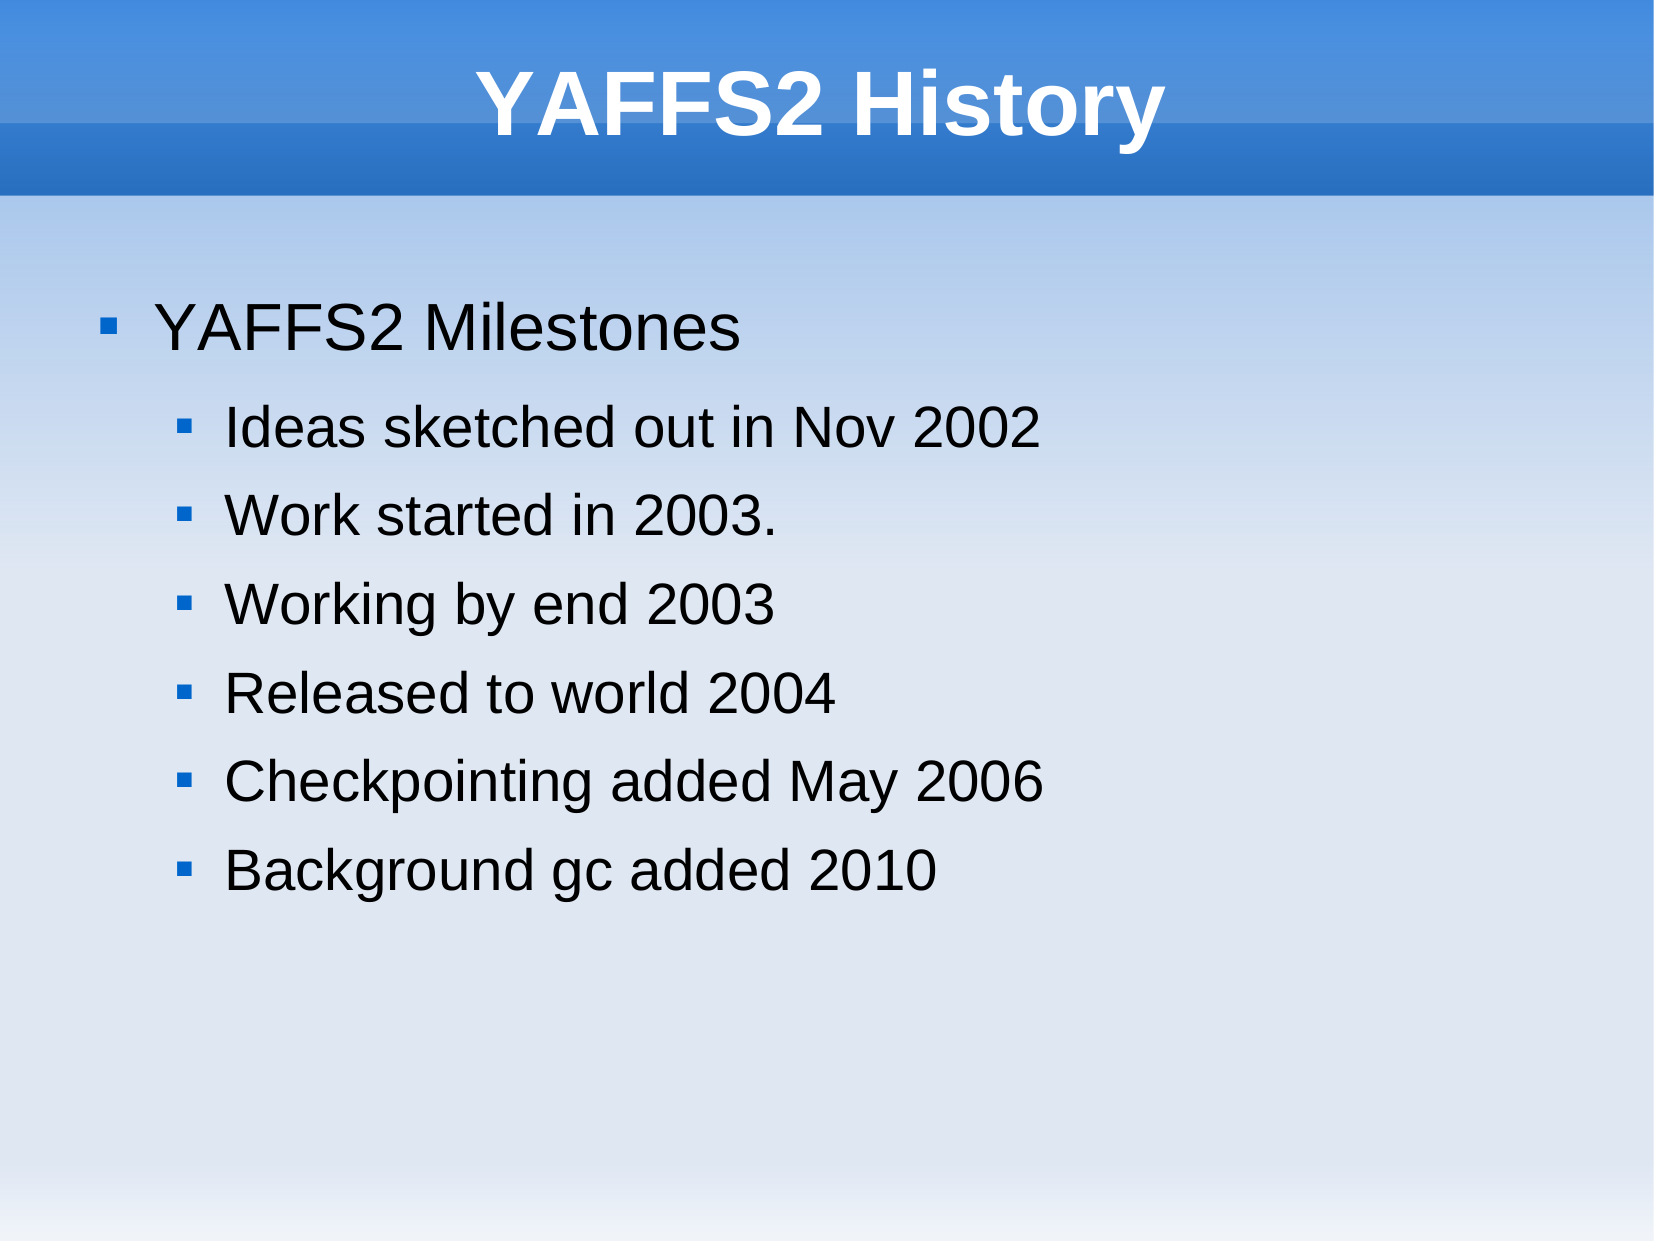

# YAFFS2 History
YAFFS2 Milestones
Ideas sketched out in Nov 2002
Work started in 2003.
Working by end 2003
Released to world 2004
Checkpointing added May 2006
Background gc added 2010